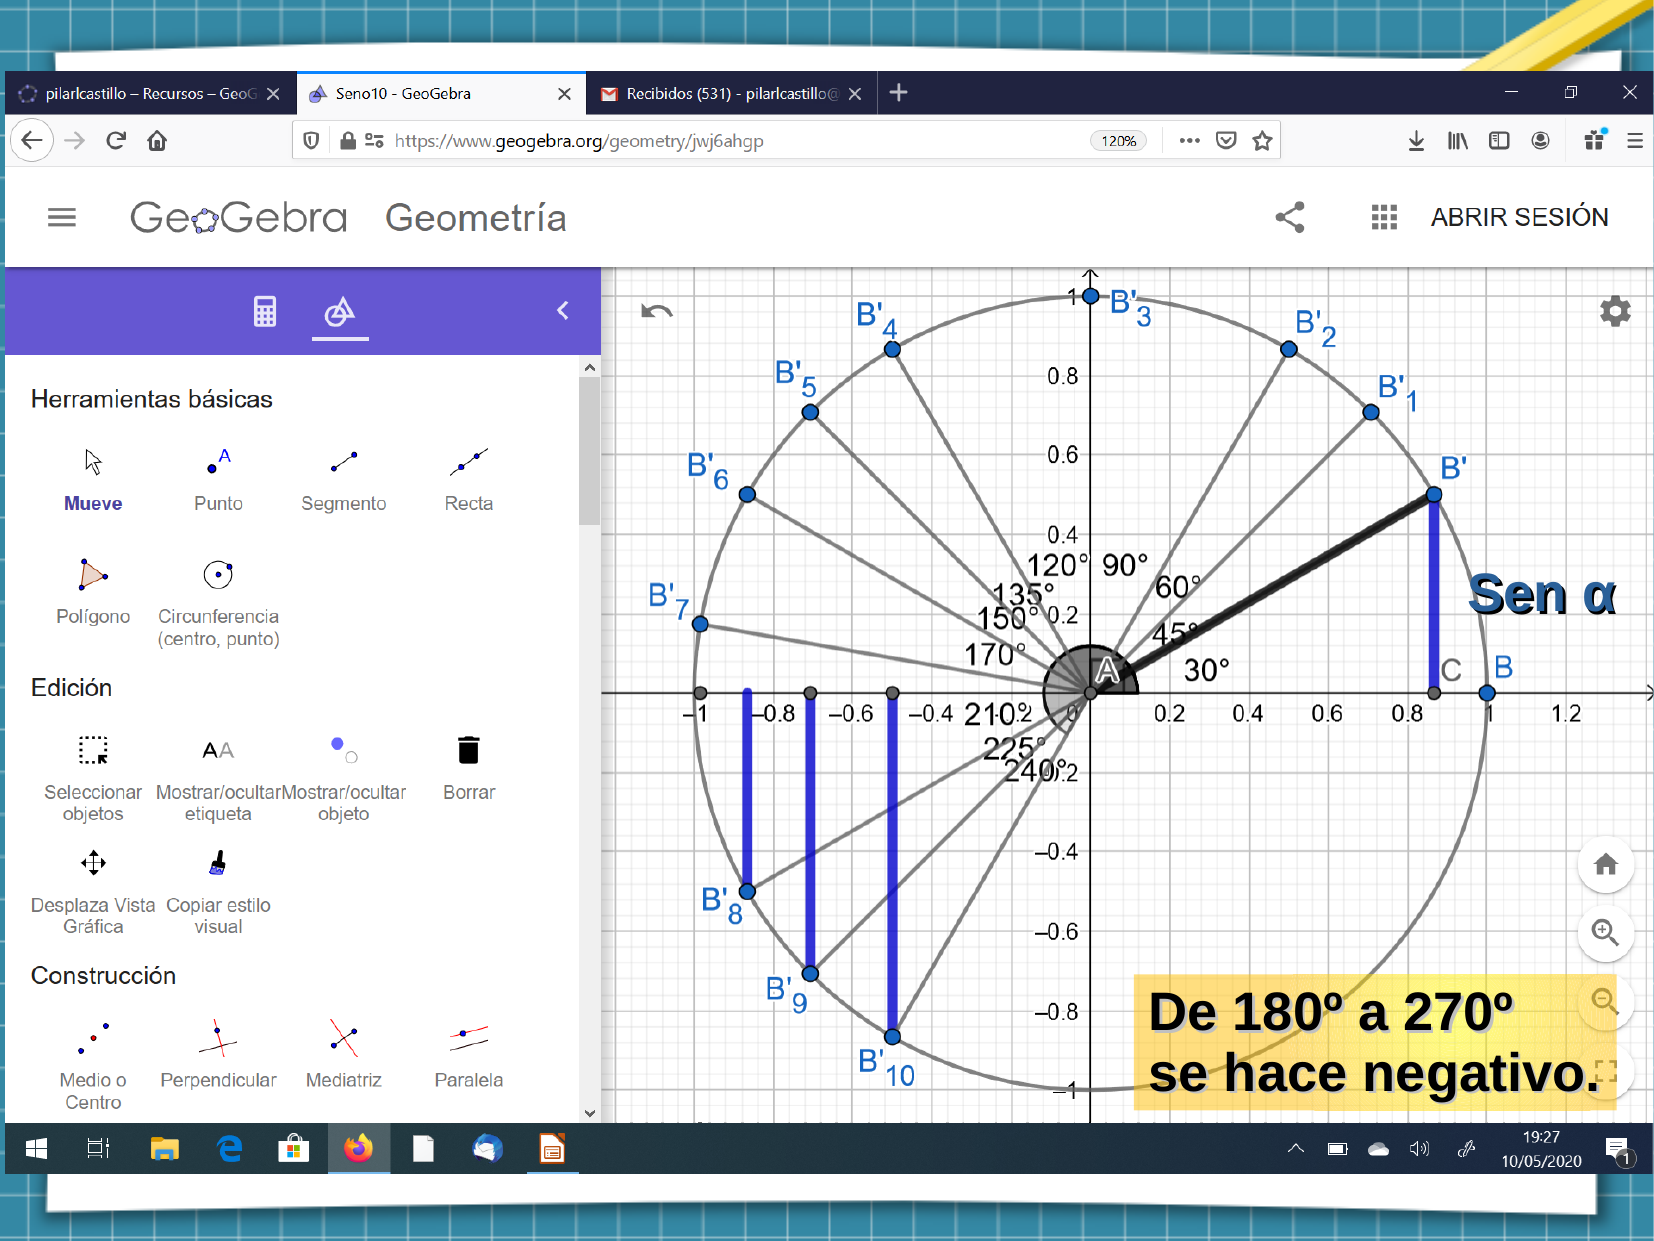

Sen α
De 180º a 270º
se hace negativo.